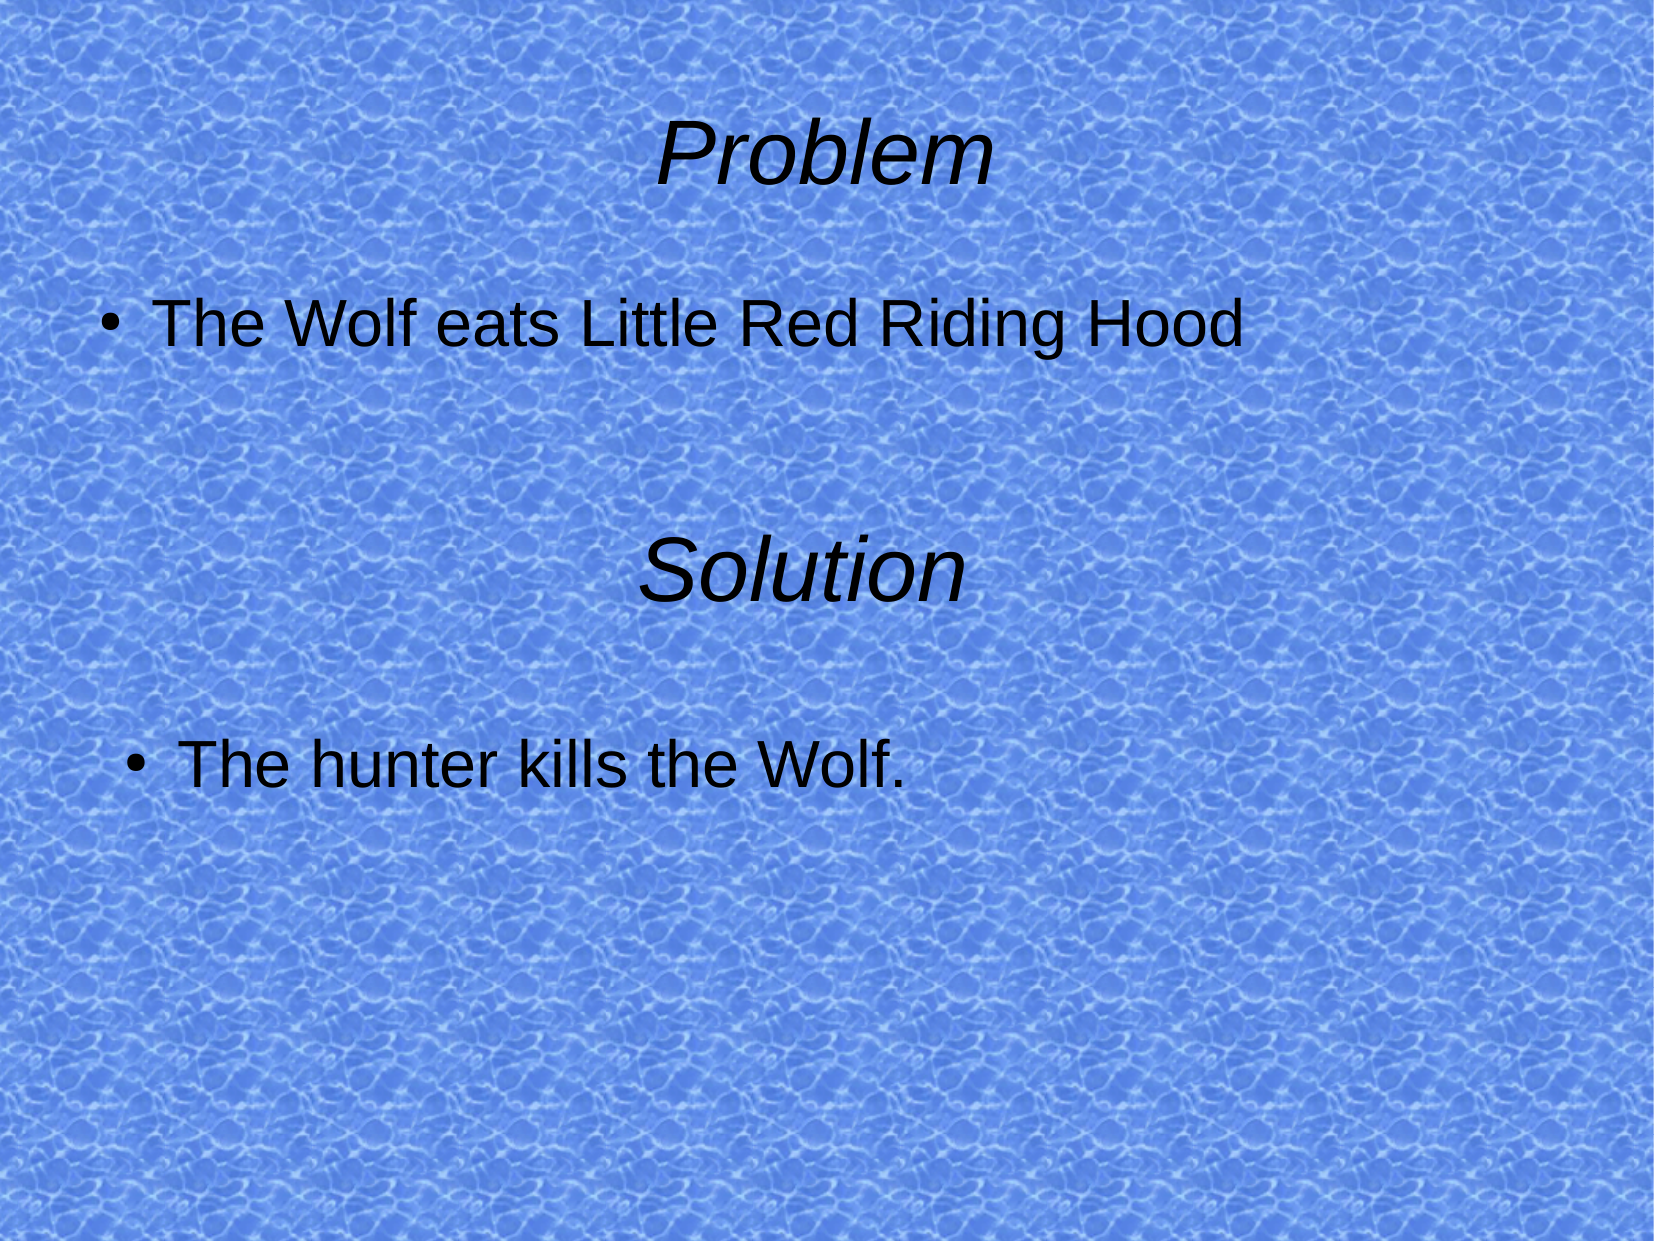

# Problem
The Wolf eats Little Red Riding Hood
Solution
The hunter kills the Wolf.